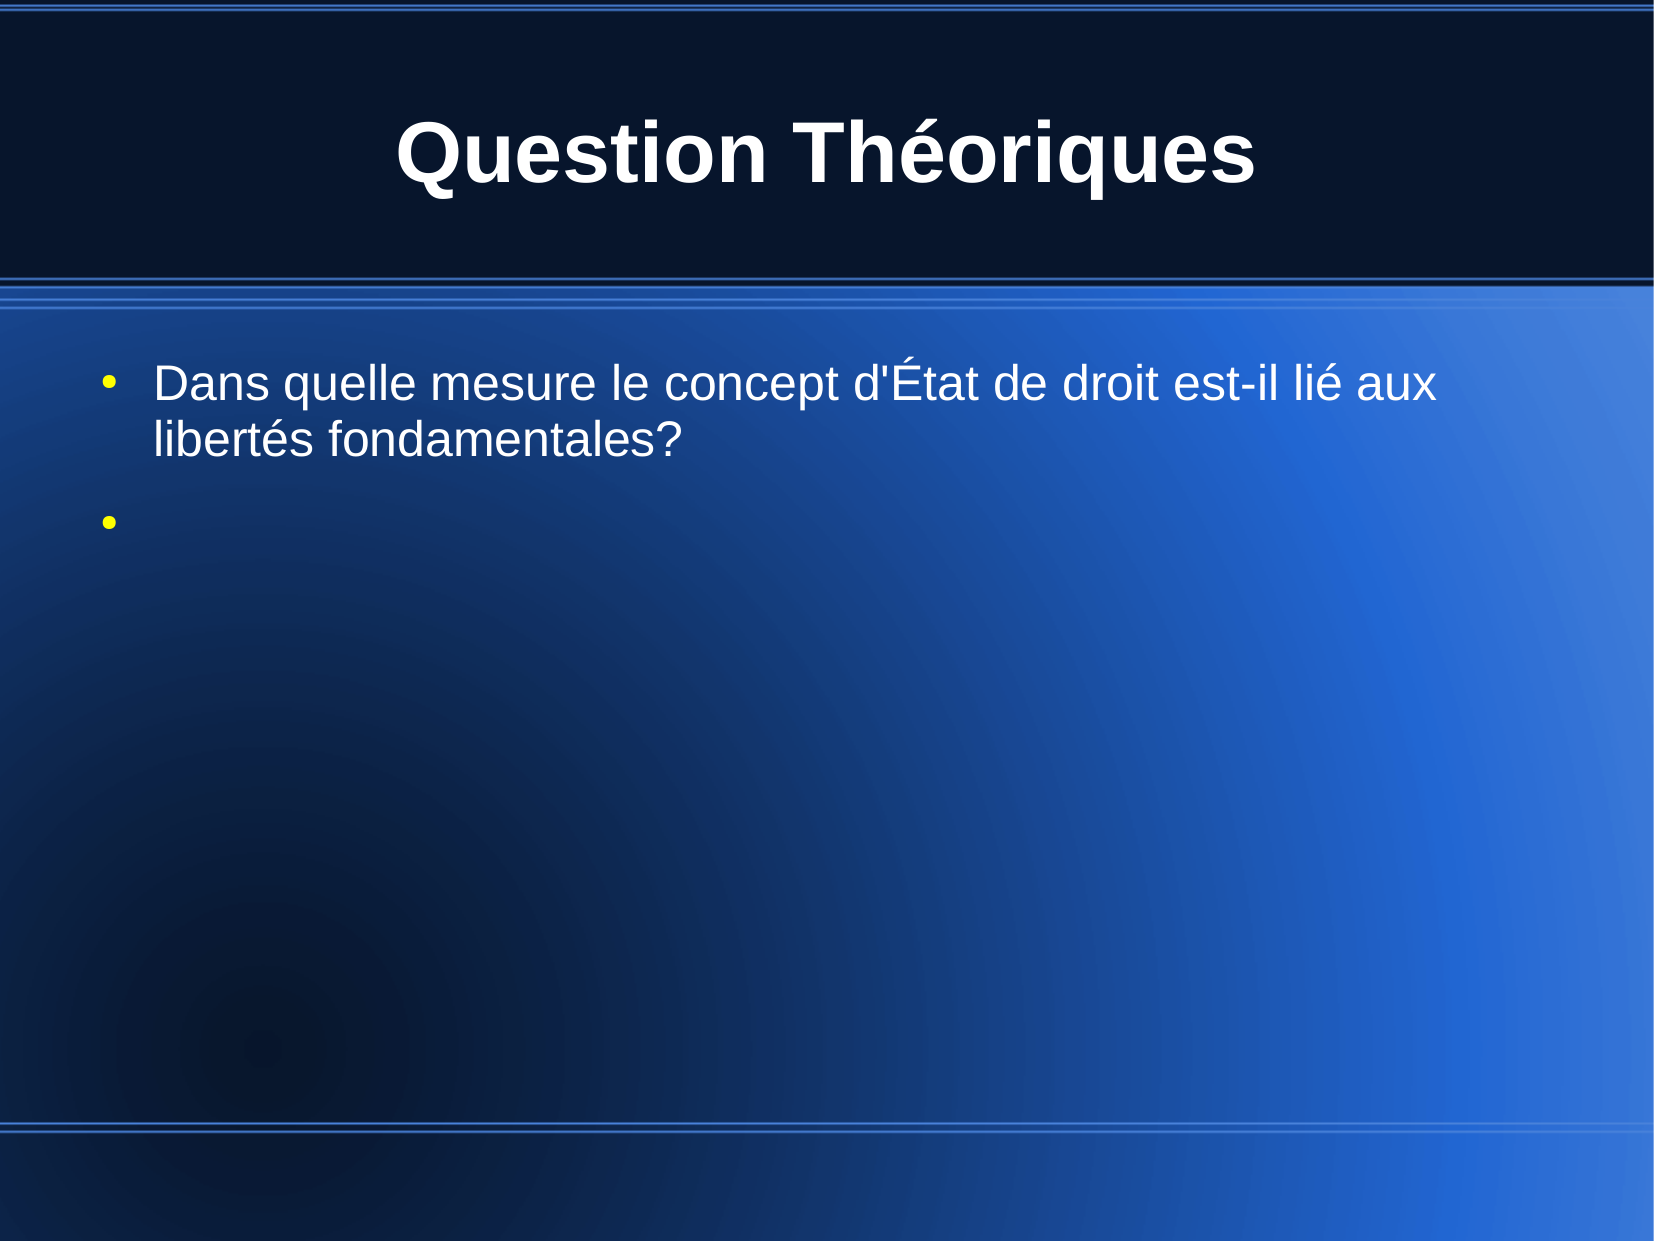

# Question Théoriques
Dans quelle mesure le concept d'État de droit est-il lié aux libertés fondamentales?